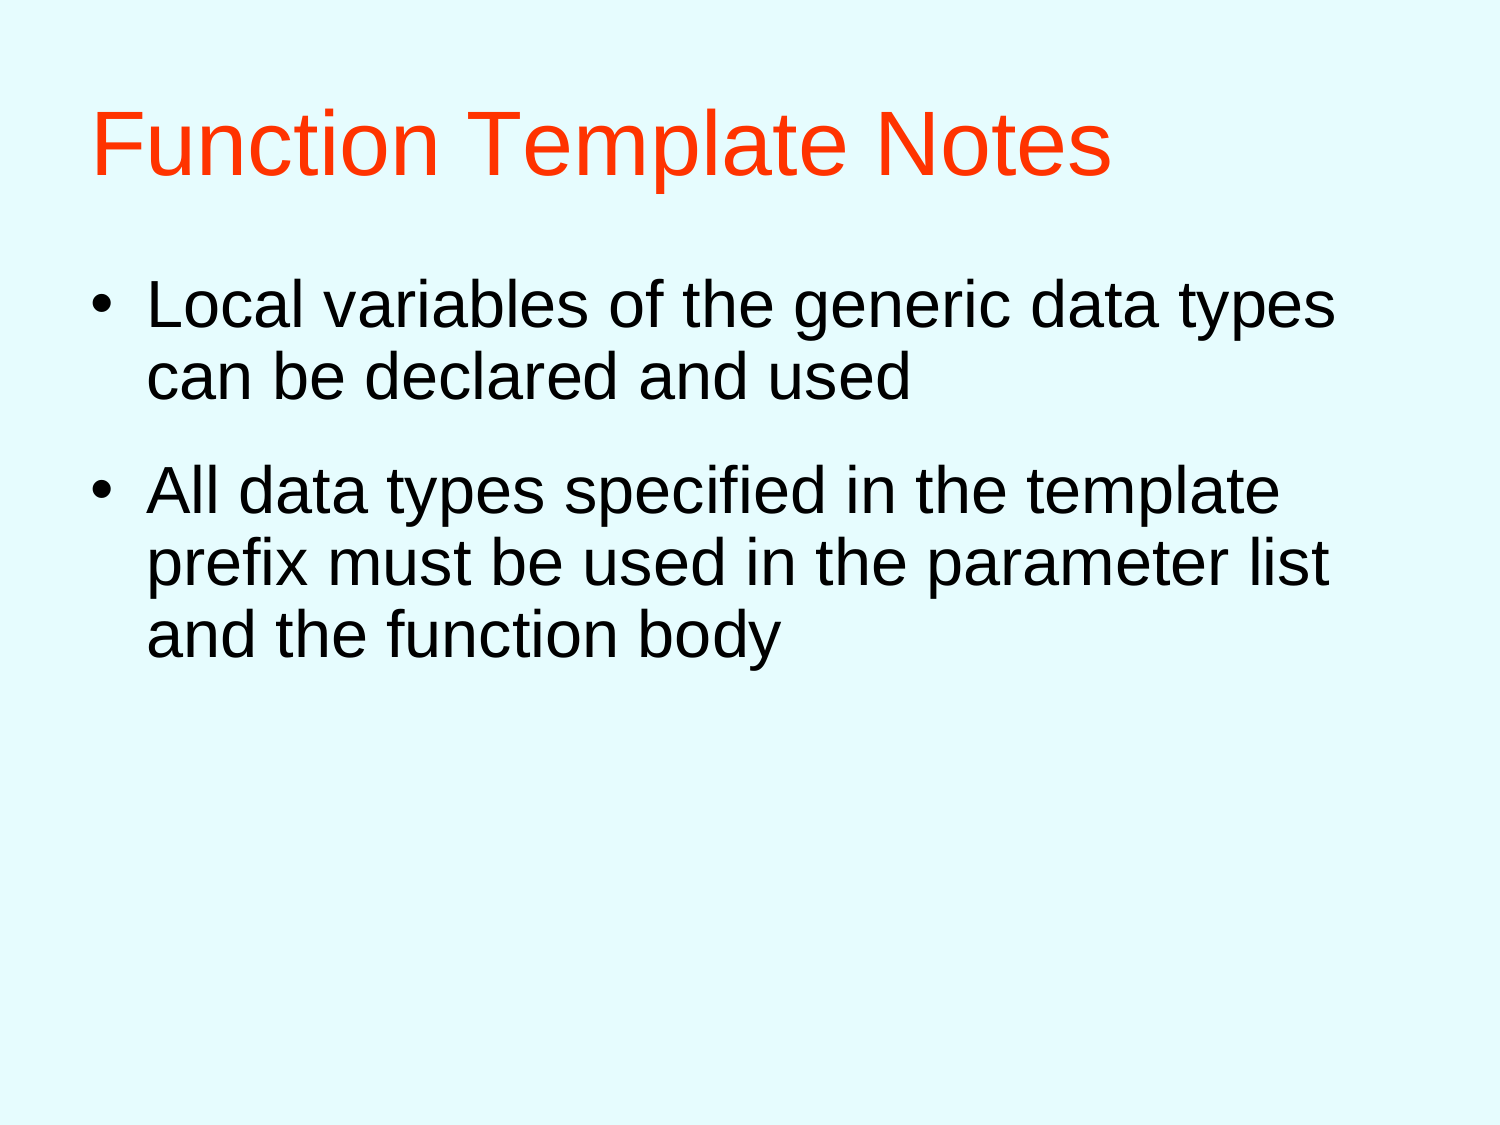

# Function Template Notes
Local variables of the generic data types can be declared and used
All data types specified in the template prefix must be used in the parameter list and the function body